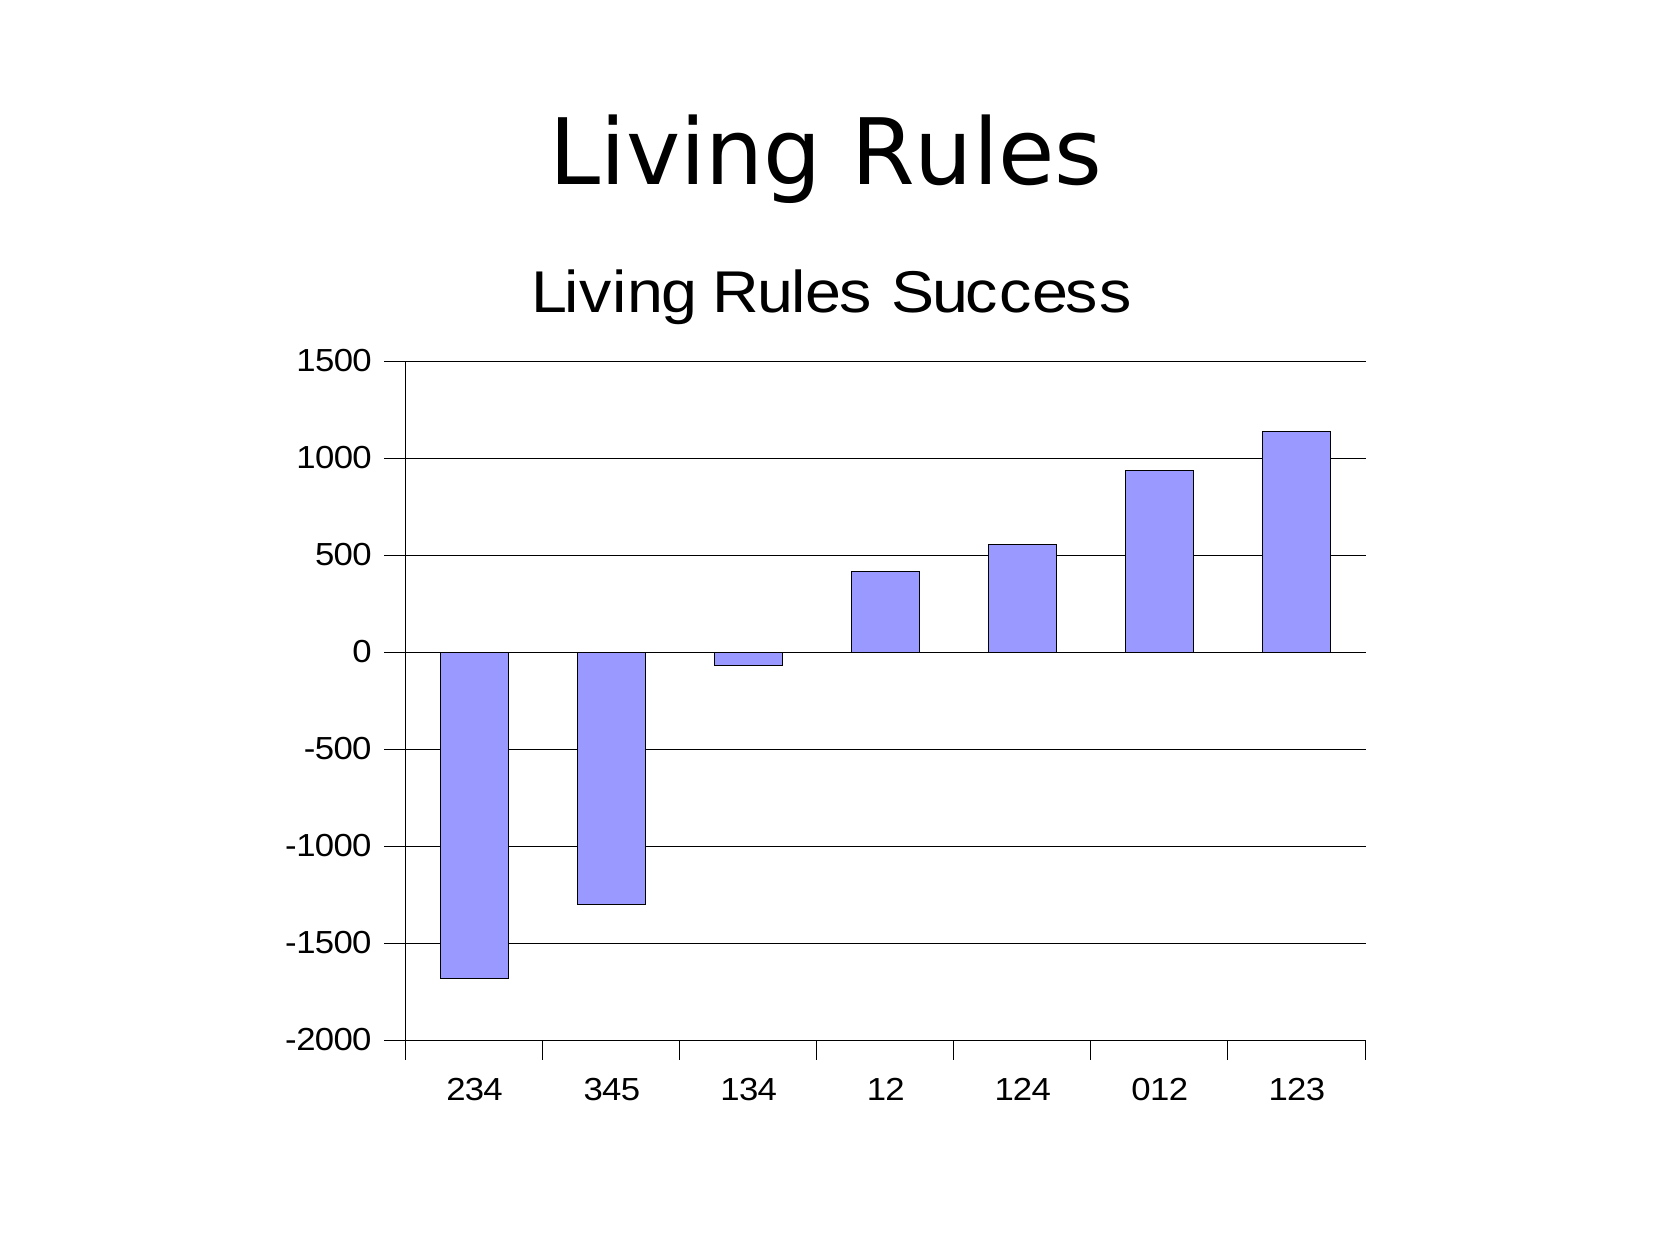

# Living Rules
### Chart: Living Rules Success
| Category | Column B |
|---|---|
| 234 | -1679.0 |
| 345 | -1298.0 |
| 134 | -68.0 |
| 12 | 419.0 |
| 124 | 554.0 |
| 012 | 936.0 |
| 123 | 1136.0 |